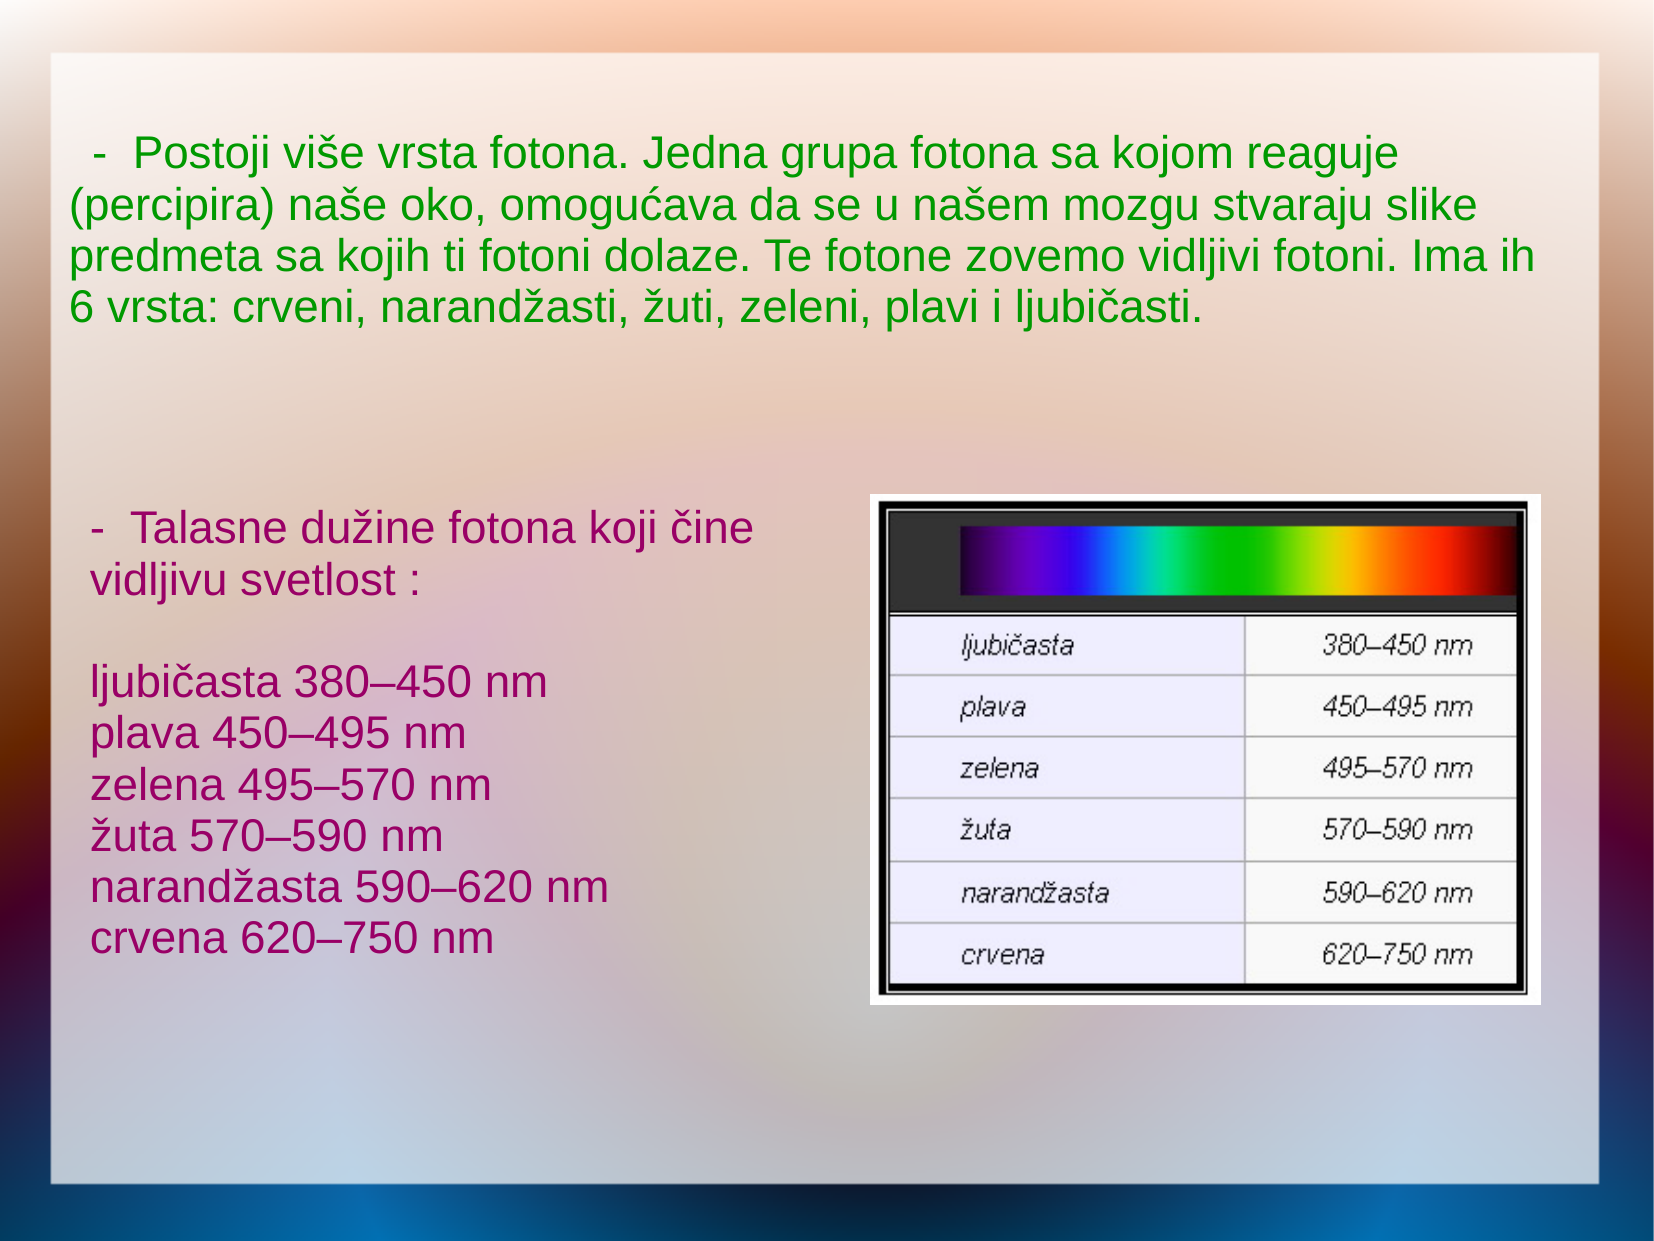

- Postoji više vrsta fotona. Jedna grupa fotona sa kojom reaguje (percipira) naše oko, omogućava da se u našem mozgu stvaraju slike predmeta sa kojih ti fotoni dolaze. Te fotone zovemo vidljivi fotoni. Ima ih 6 vrsta: crveni, narandžasti, žuti, zeleni, plavi i ljubičasti.
- Talasne dužine fotona koji čine vidljivu svetlost :
ljubičasta 380–450 nm
plava 450–495 nm
zelena 495–570 nm
žuta 570–590 nm
narandžasta 590–620 nm
crvena 620–750 nm